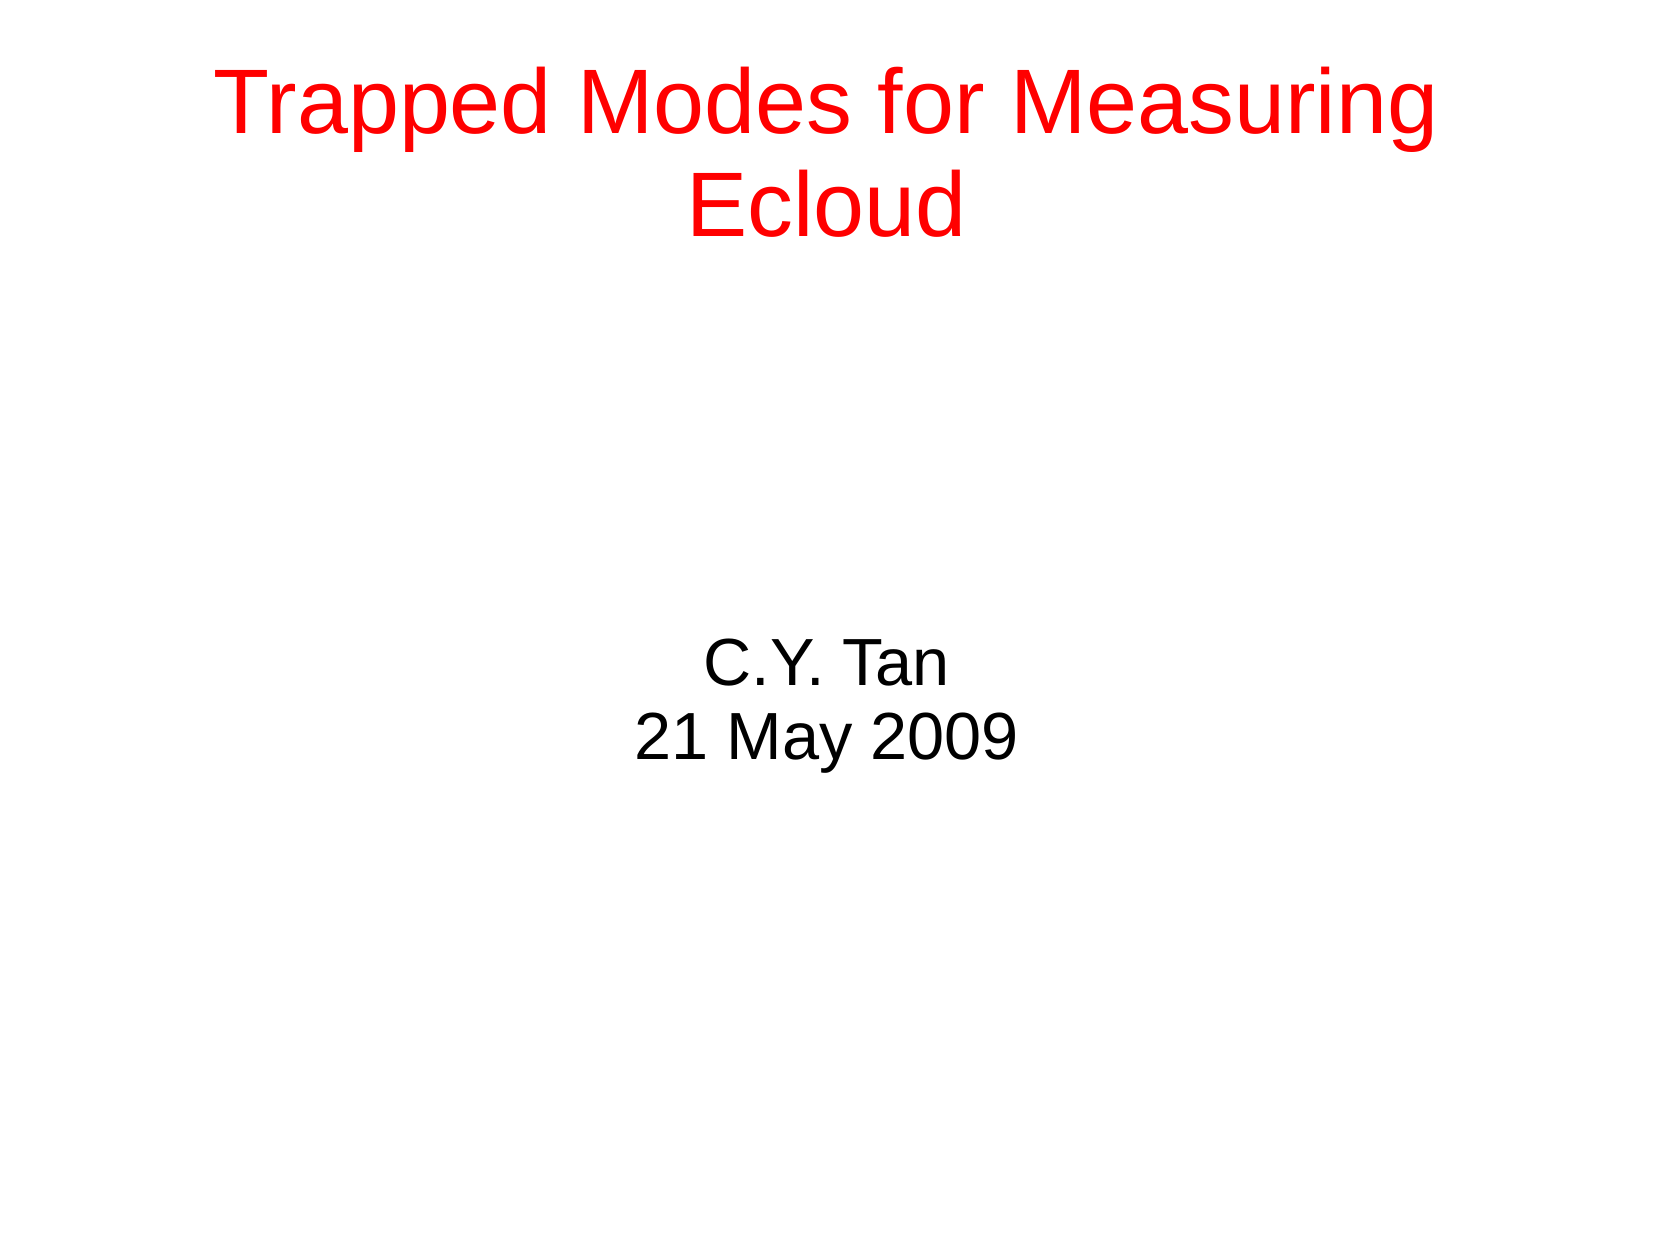

# Trapped Modes for Measuring Ecloud
C.Y. Tan
21 May 2009